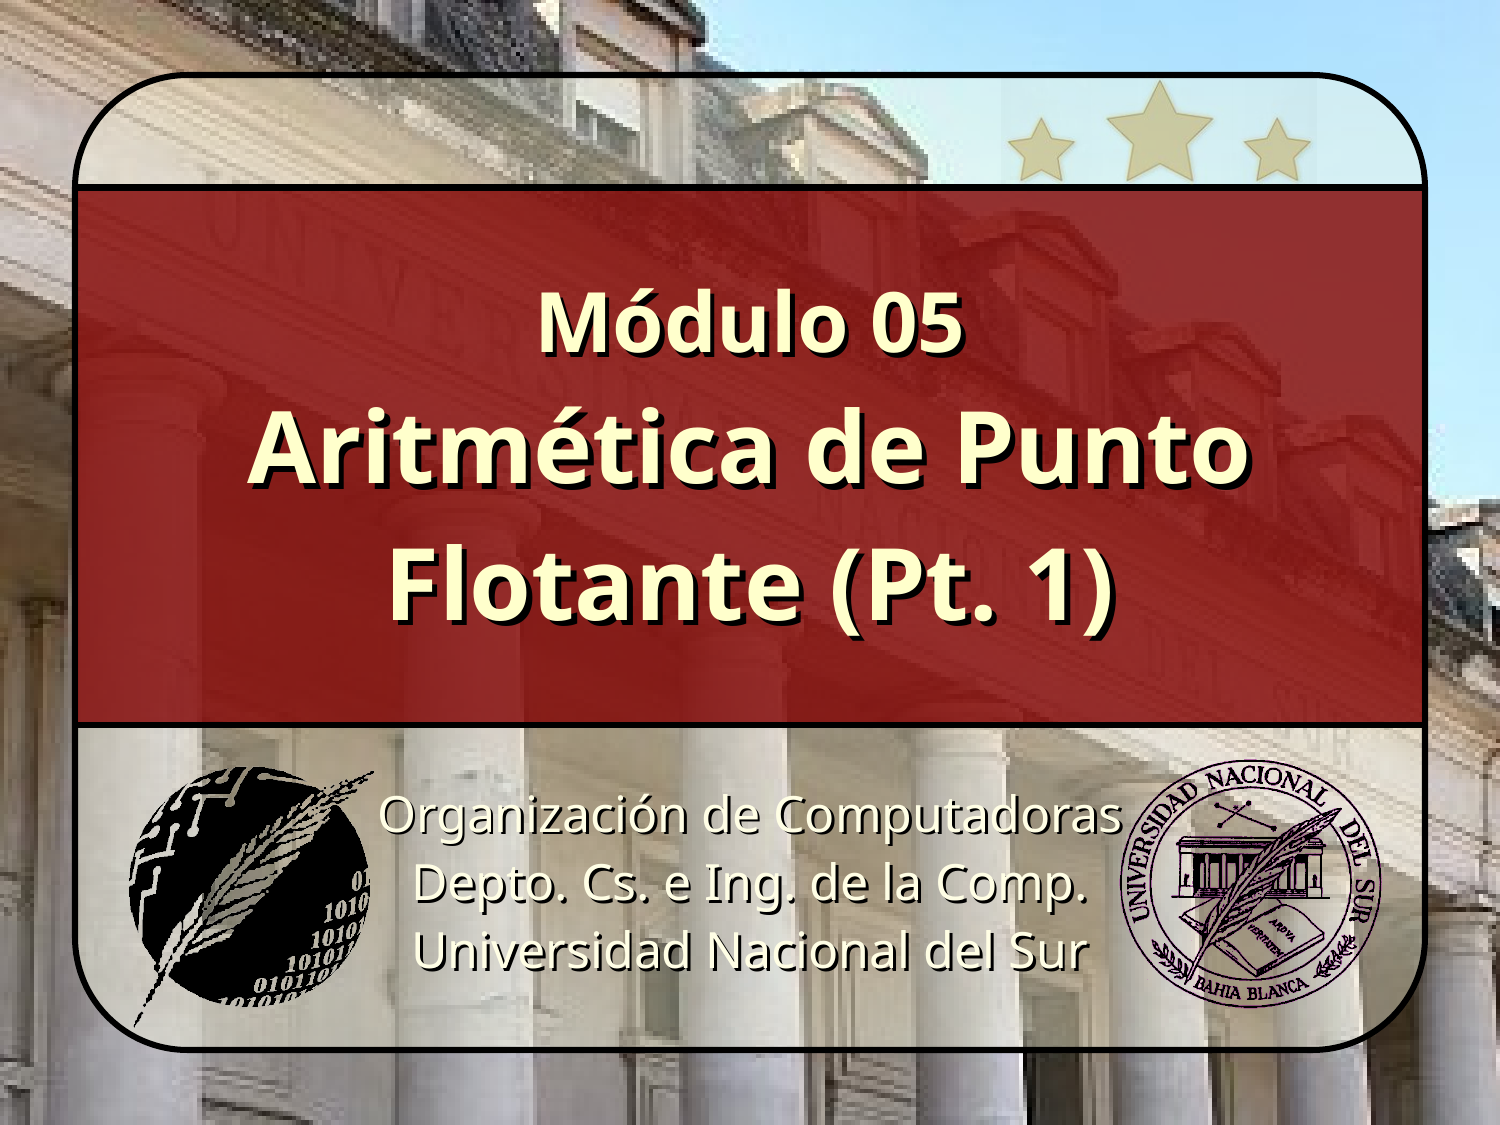

# Módulo 05 Aritmética de Punto Flotante (Pt. 1)